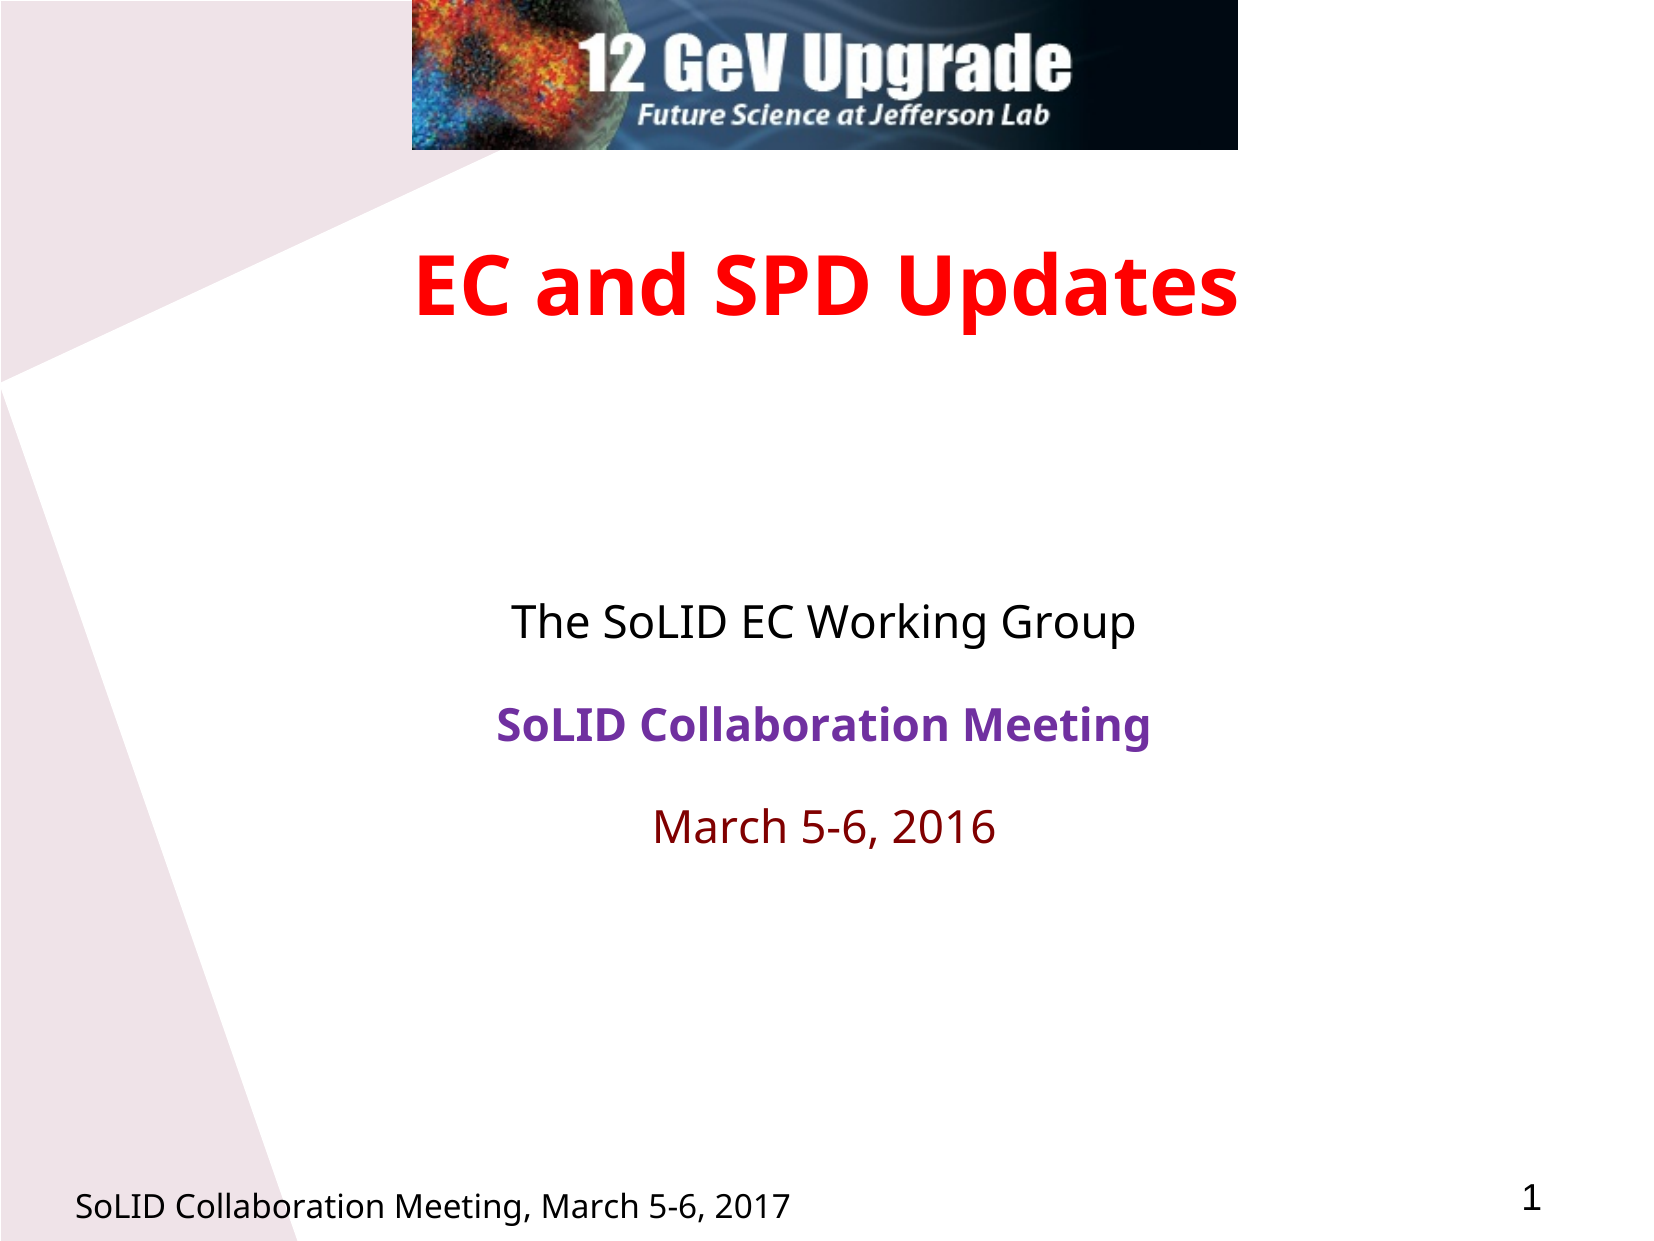

# EC and SPD Updates
The SoLID EC Working Group
SoLID Collaboration Meeting
March 5-6, 2016
1